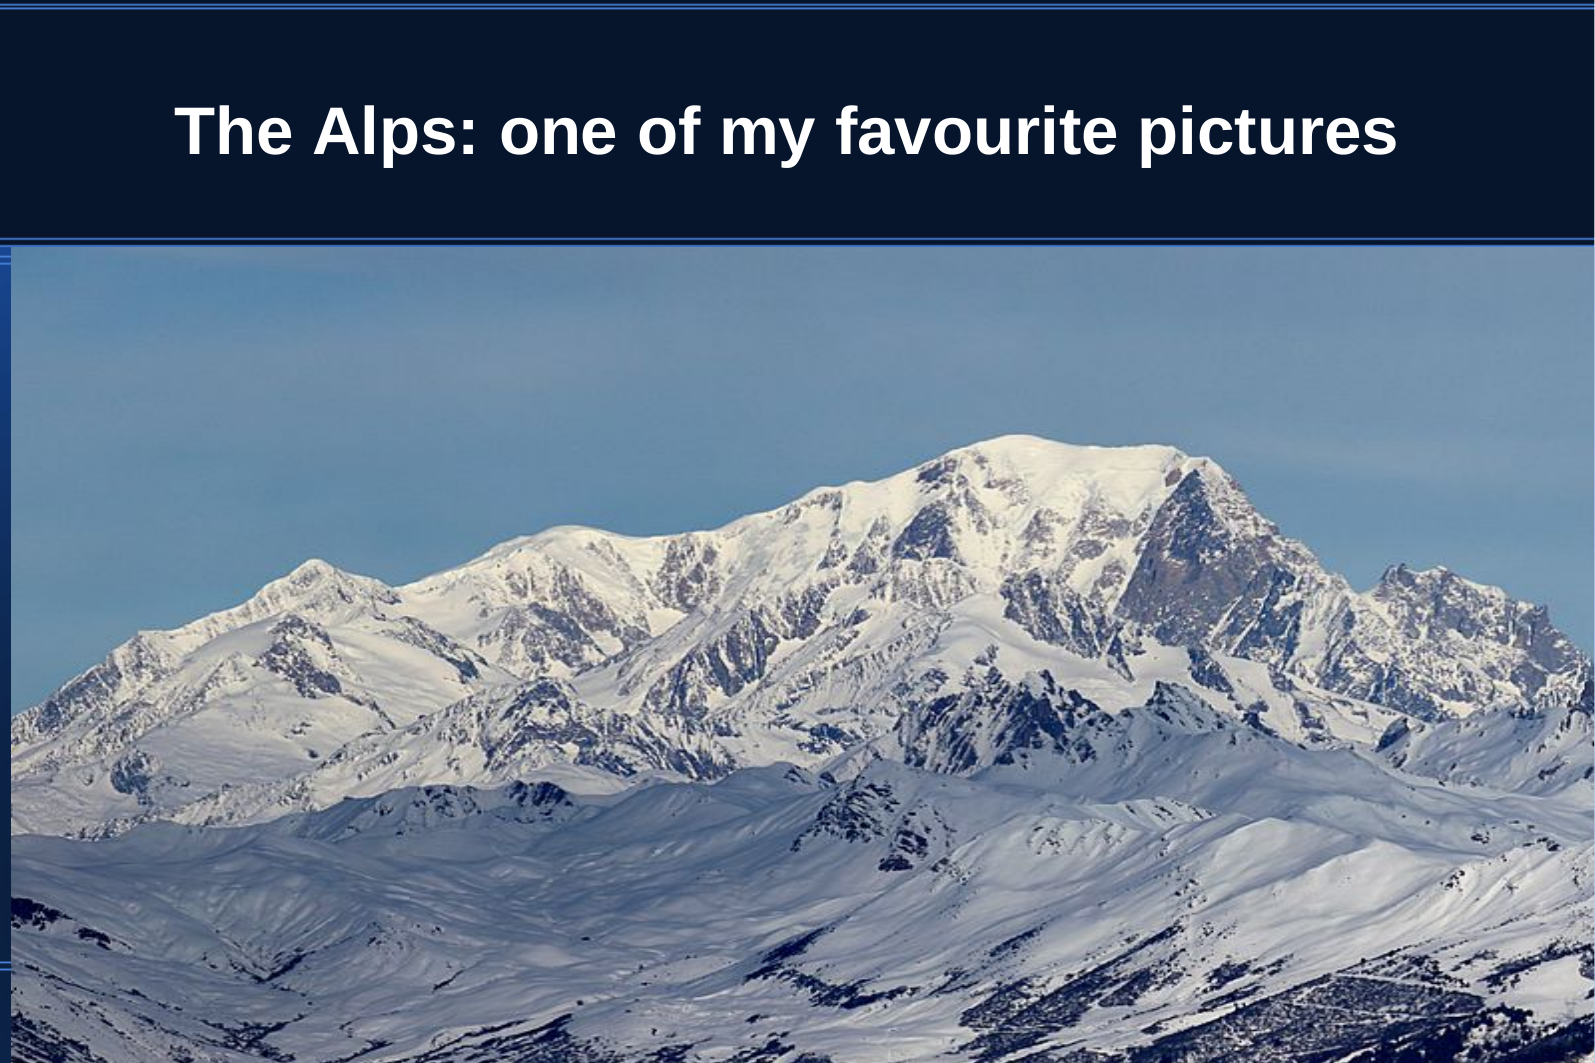

# The Alps: one of my favourite pictures